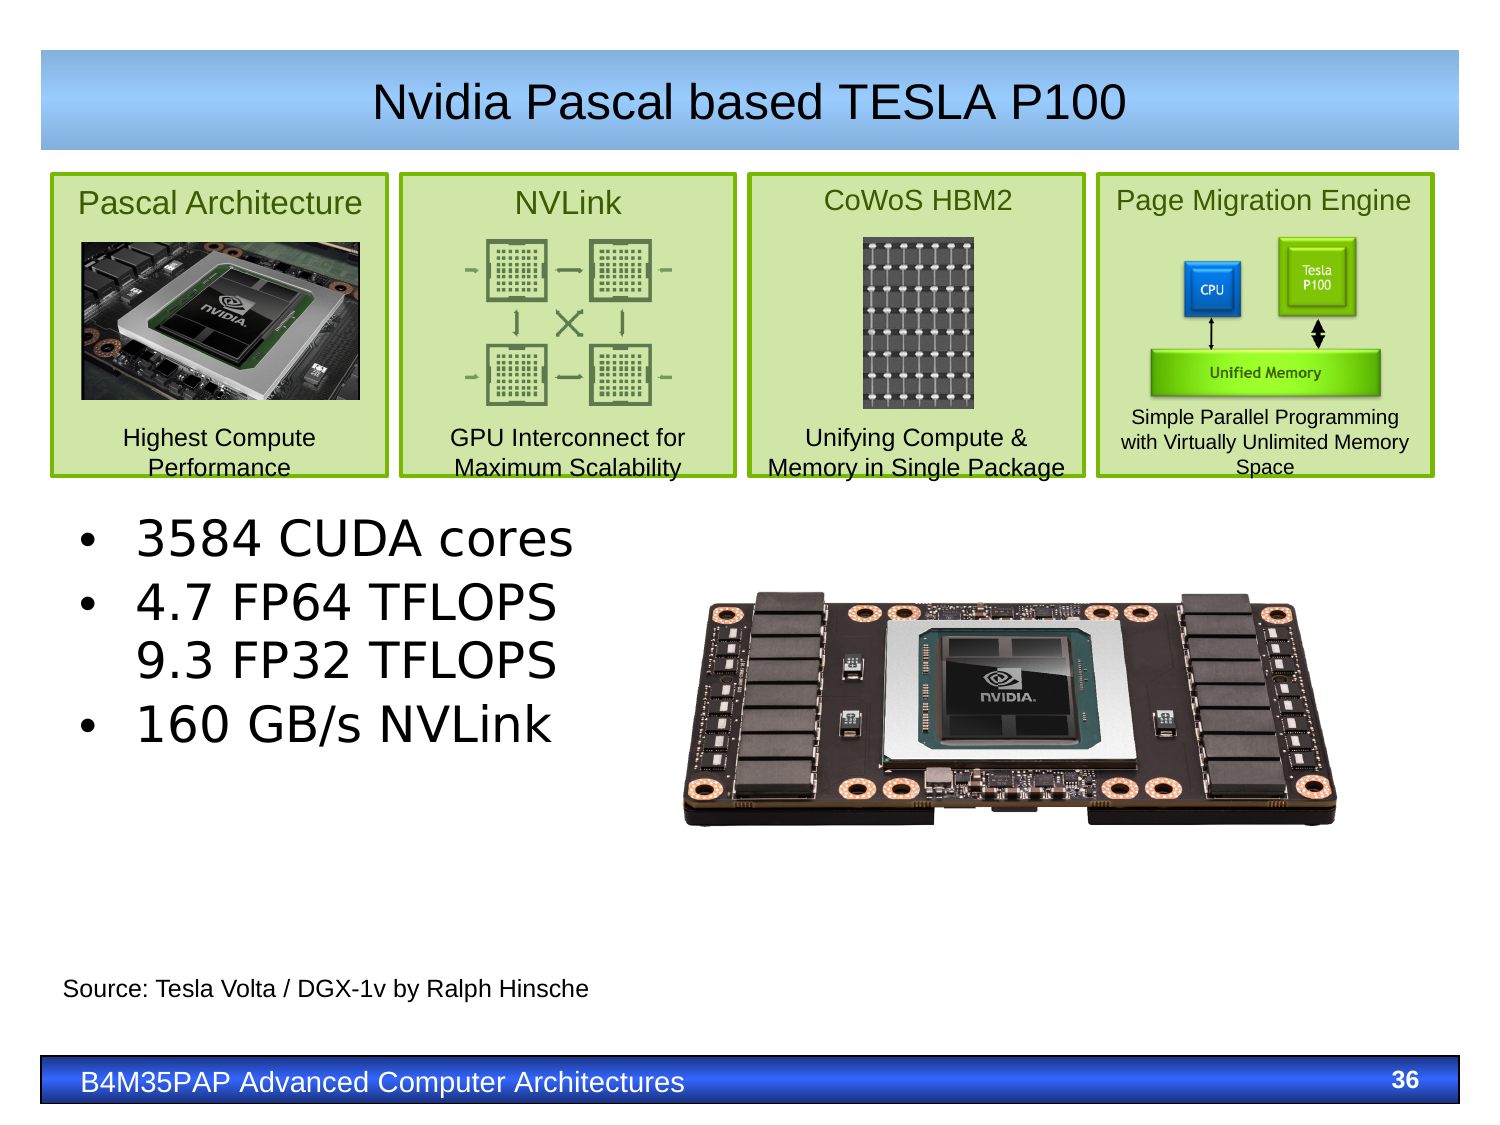

# Nvidia Pascal based TESLA P100
Pascal Architecture
NVLink
CoWoS HBM2
Page Migration Engine
Simple Parallel Programming with Virtually Unlimited Memory Space
Highest Compute Performance
GPU Interconnect for Maximum Scalability
Unifying Compute & Memory in Single Package
3584 CUDA cores
4.7 FP64 TFLOPS 9.3 FP32 TFLOPS
160 GB/s NVLink
Source: Tesla Volta / DGX-1v by Ralph Hinsche